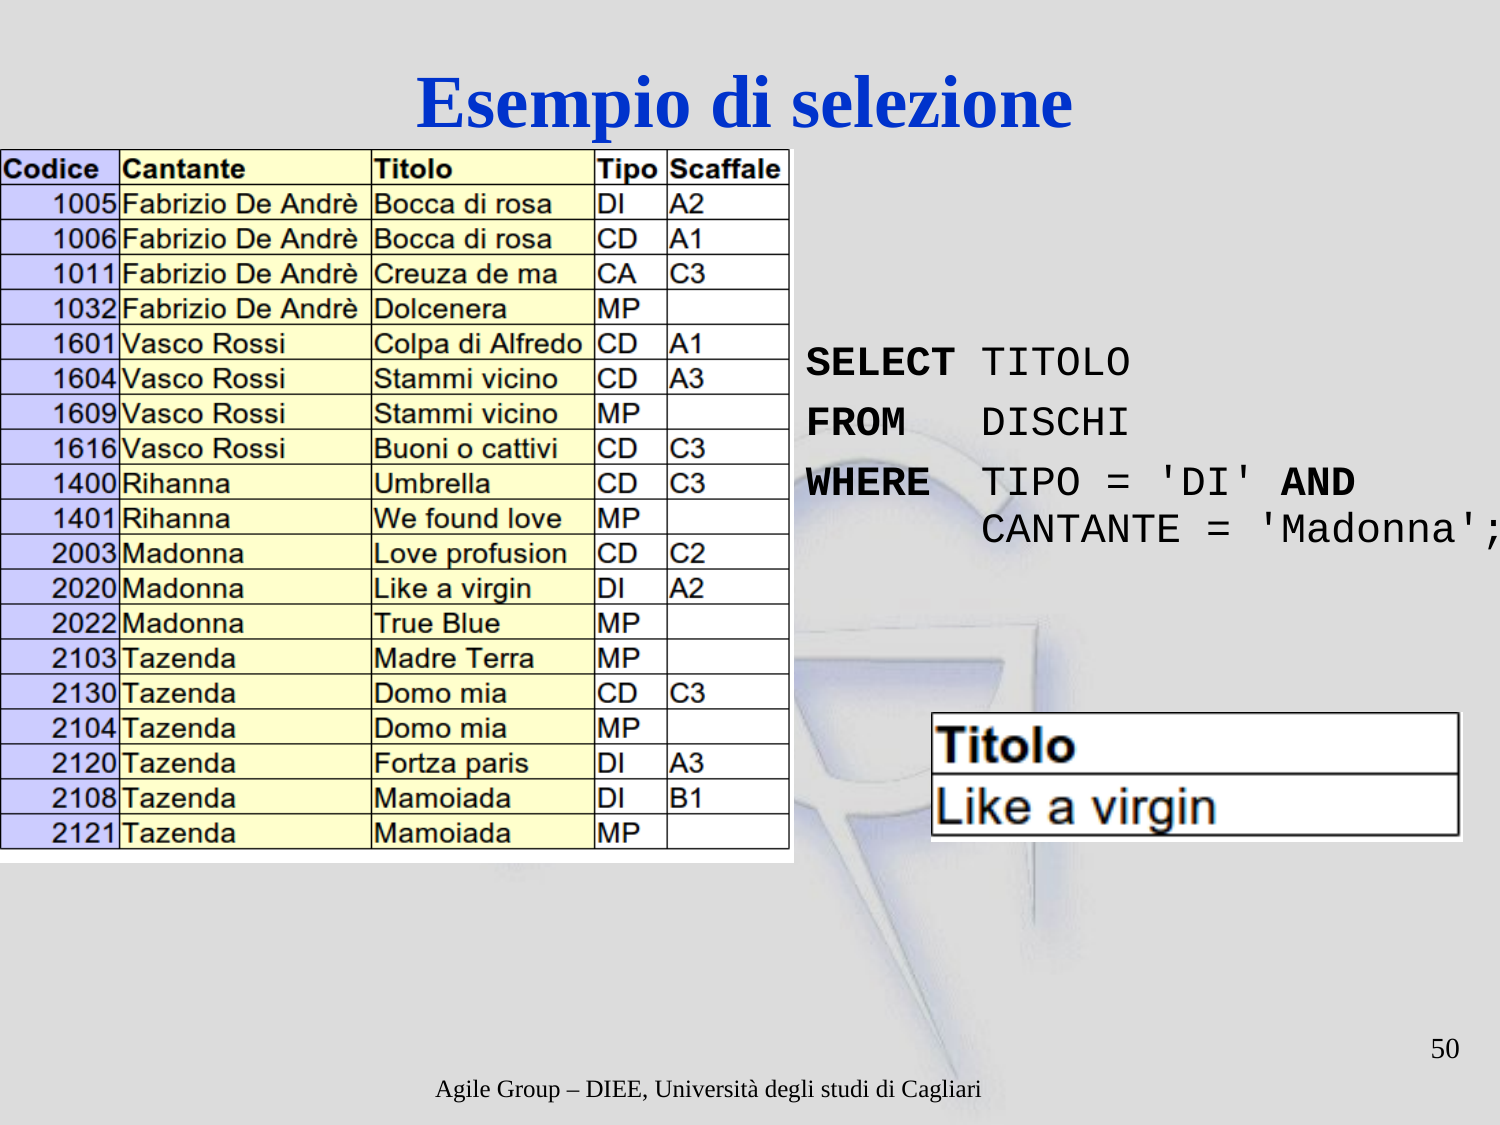

# Esempio di selezione
SELECT TITOLO
FROM DISCHI
WHERE TIPO = 'DI' AND
 CANTANTE = 'Madonna';
50